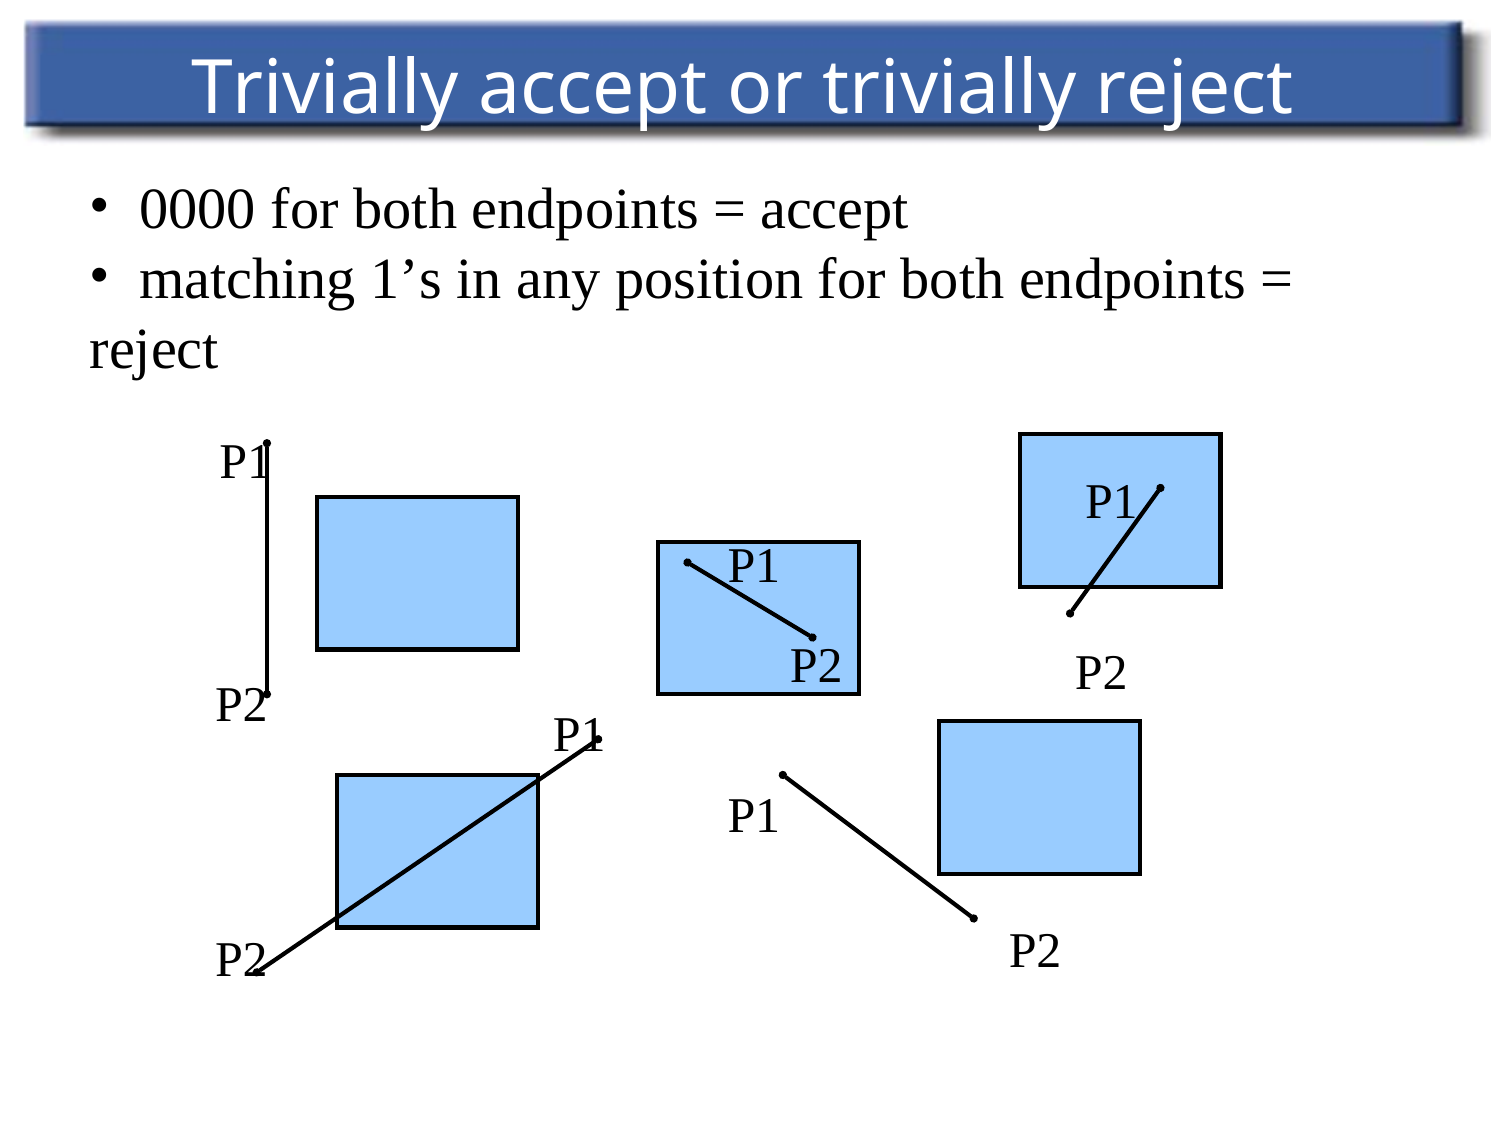

Trivially accept or trivially reject
 0000 for both endpoints = accept
 matching 1’s in any position for both endpoints = reject
P1
P1
P1
P2
P2
P2
P1
P1
P2
P2